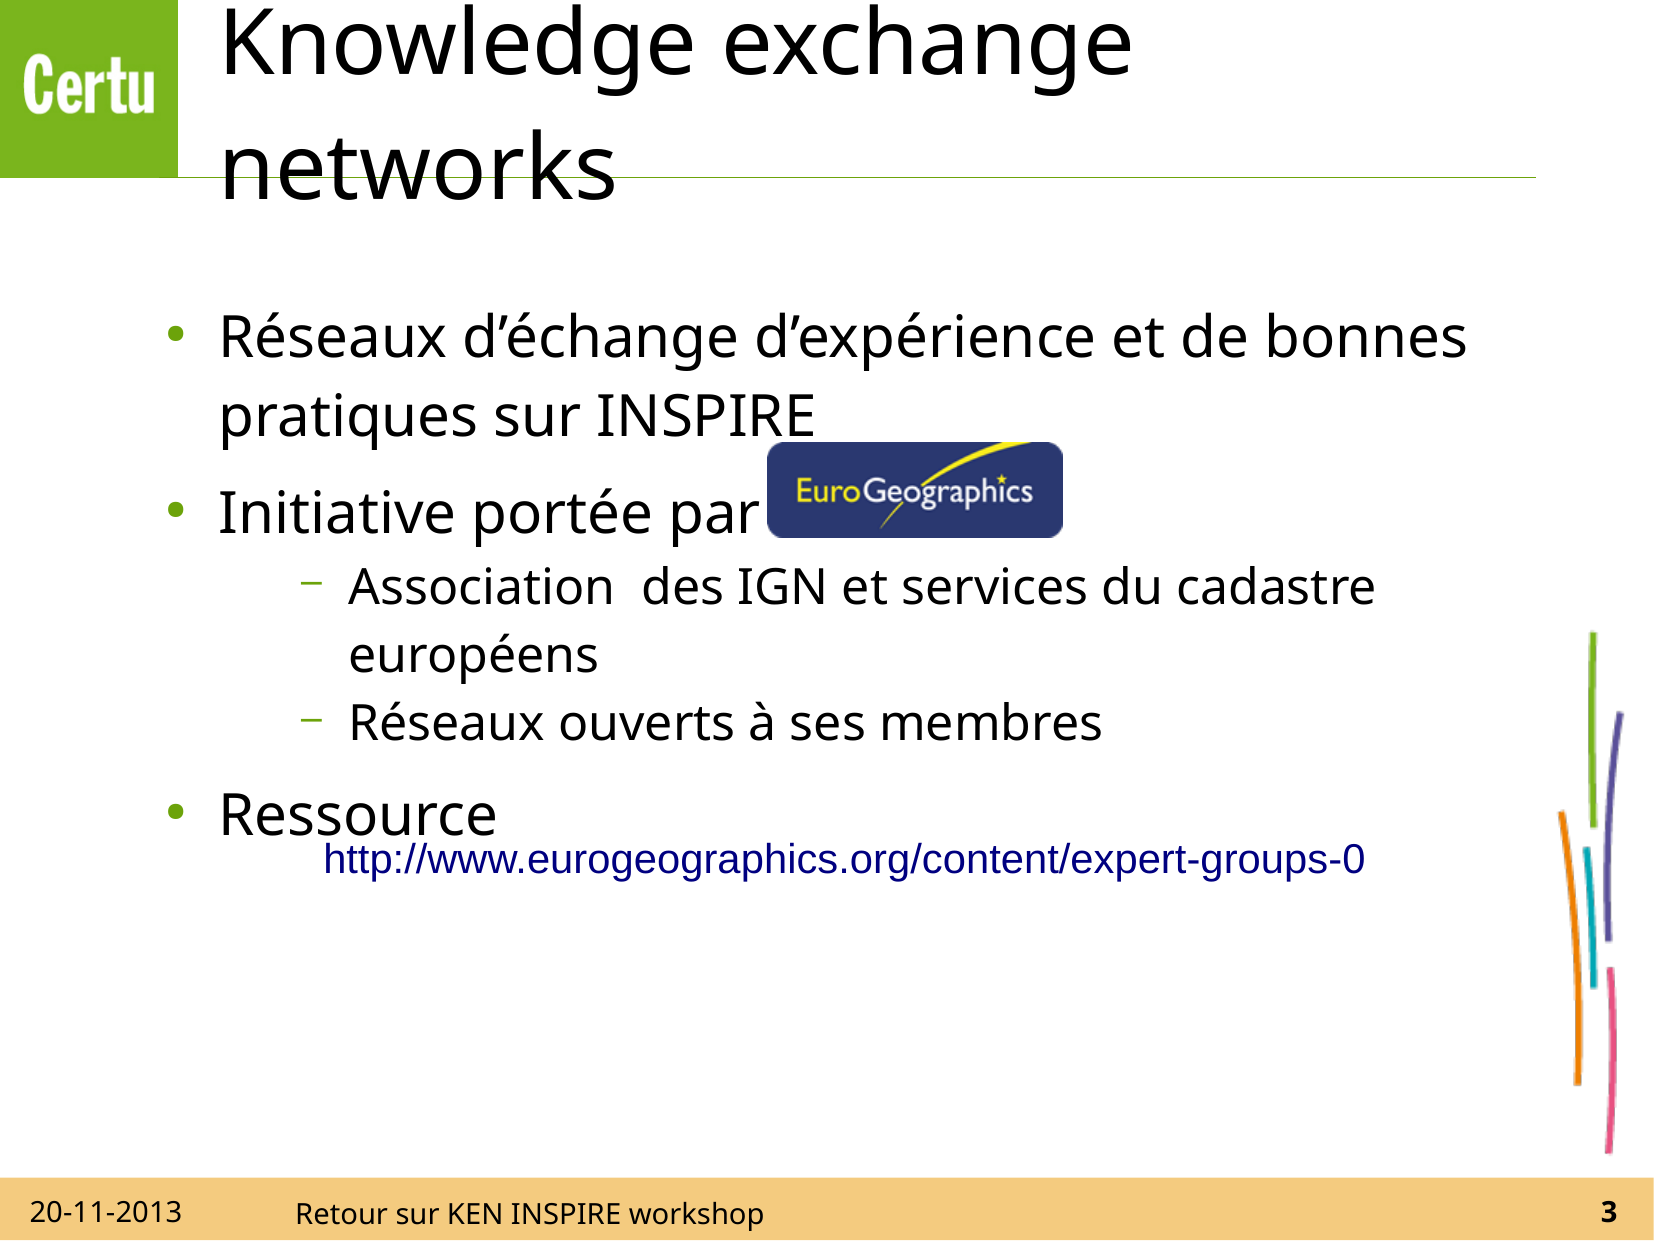

# Knowledge exchange networks
Réseaux d’échange d’expérience et de bonnes pratiques sur INSPIRE
Initiative portée par
Association des IGN et services du cadastre européens
Réseaux ouverts à ses membres
Ressource
http://www.eurogeographics.org/content/expert-groups-0
20-11-2013
3
Retour sur KEN INSPIRE workshop